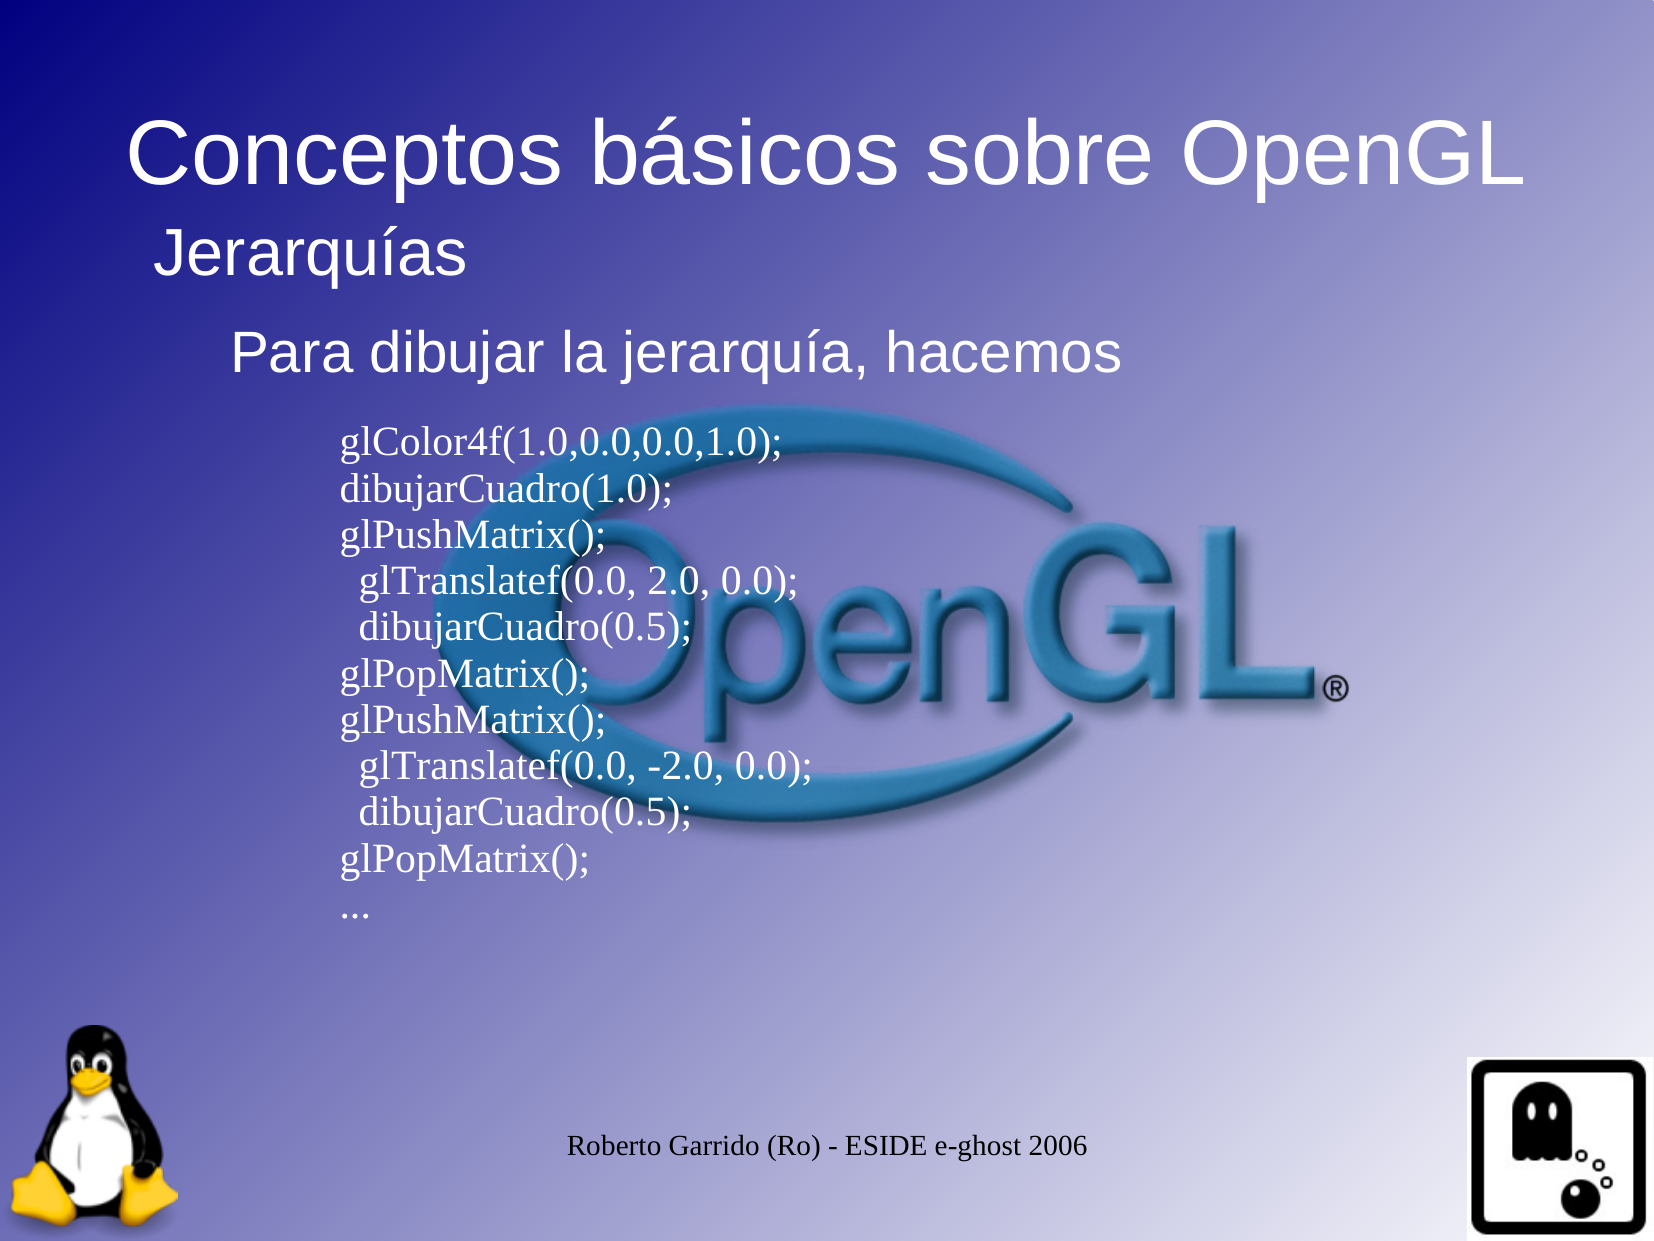

# Conceptos básicos sobre OpenGL
Jerarquías
Para dibujar la jerarquía, hacemos
glColor4f(1.0,0.0,0.0,1.0);
dibujarCuadro(1.0);
glPushMatrix();
 glTranslatef(0.0, 2.0, 0.0);
 dibujarCuadro(0.5);
glPopMatrix();
glPushMatrix();
 glTranslatef(0.0, -2.0, 0.0);
 dibujarCuadro(0.5);
glPopMatrix();
...
Roberto Garrido (Ro) - ESIDE e-ghost 2006